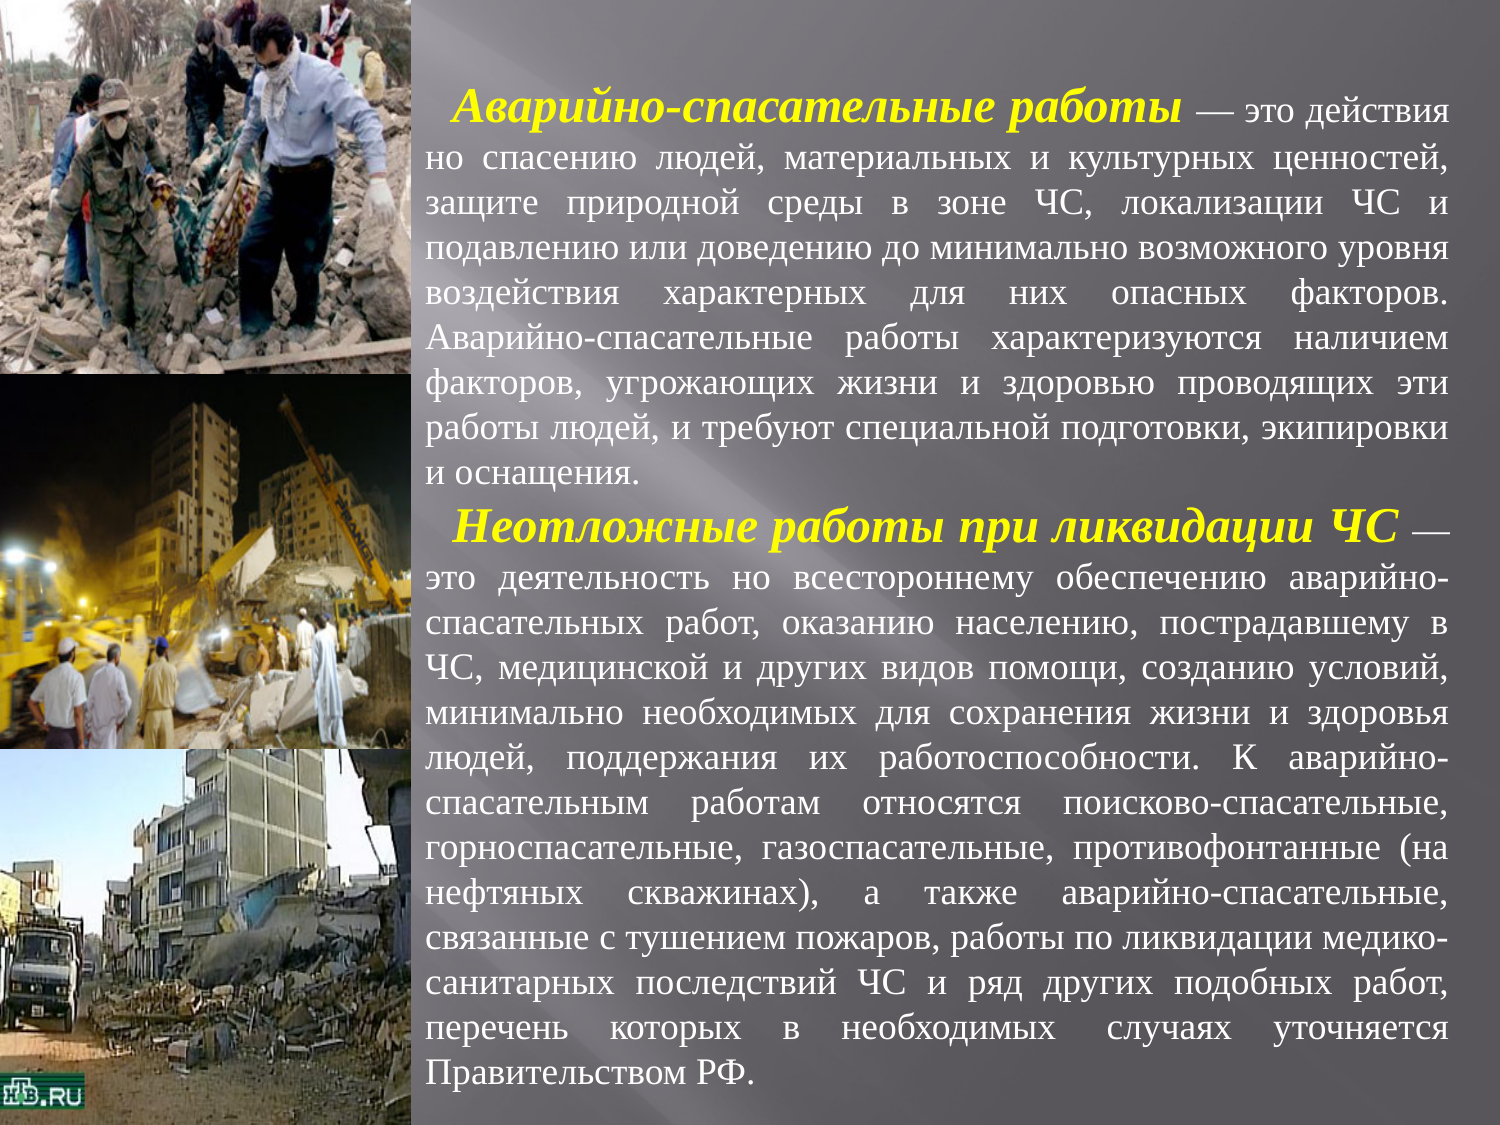

Аварийно-спасательные работы — это действия но спасению людей, материальных и культурных ценностей, защите природной среды в зоне ЧС, локализации ЧС и подавлению или доведению до минимально возможного уровня воздействия характерных для них опасных факторов. Аварийно-спасательные работы характеризуются наличием факторов, угрожающих жизни и здоровью проводящих эти работы людей, и требуют специальной подготовки, экипировки и оснаще­ния.
 Неотложные работы при ликвидации ЧС — это деятельность но всесторонне­му обеспечению аварийно-спасательных работ, оказанию населению, пострадавшему в ЧС, медицинской и других видов помощи, созданию условий, минимально необходимых для сохранения жизни и здоровья людей, поддержания их работоспособности. К аварийно-спасательным работам относятся поисково-спасательные, горноспасательные, газоспасательные, противофонтанные (на нефтяных скважинах), а также аварийно-спасательные, связанные с тушением пожаров, работы по ликвидации медико-санитарных последствий ЧС и ряд других подобных работ, перечень которых в необходимых  случаях уточняется Правительством РФ.